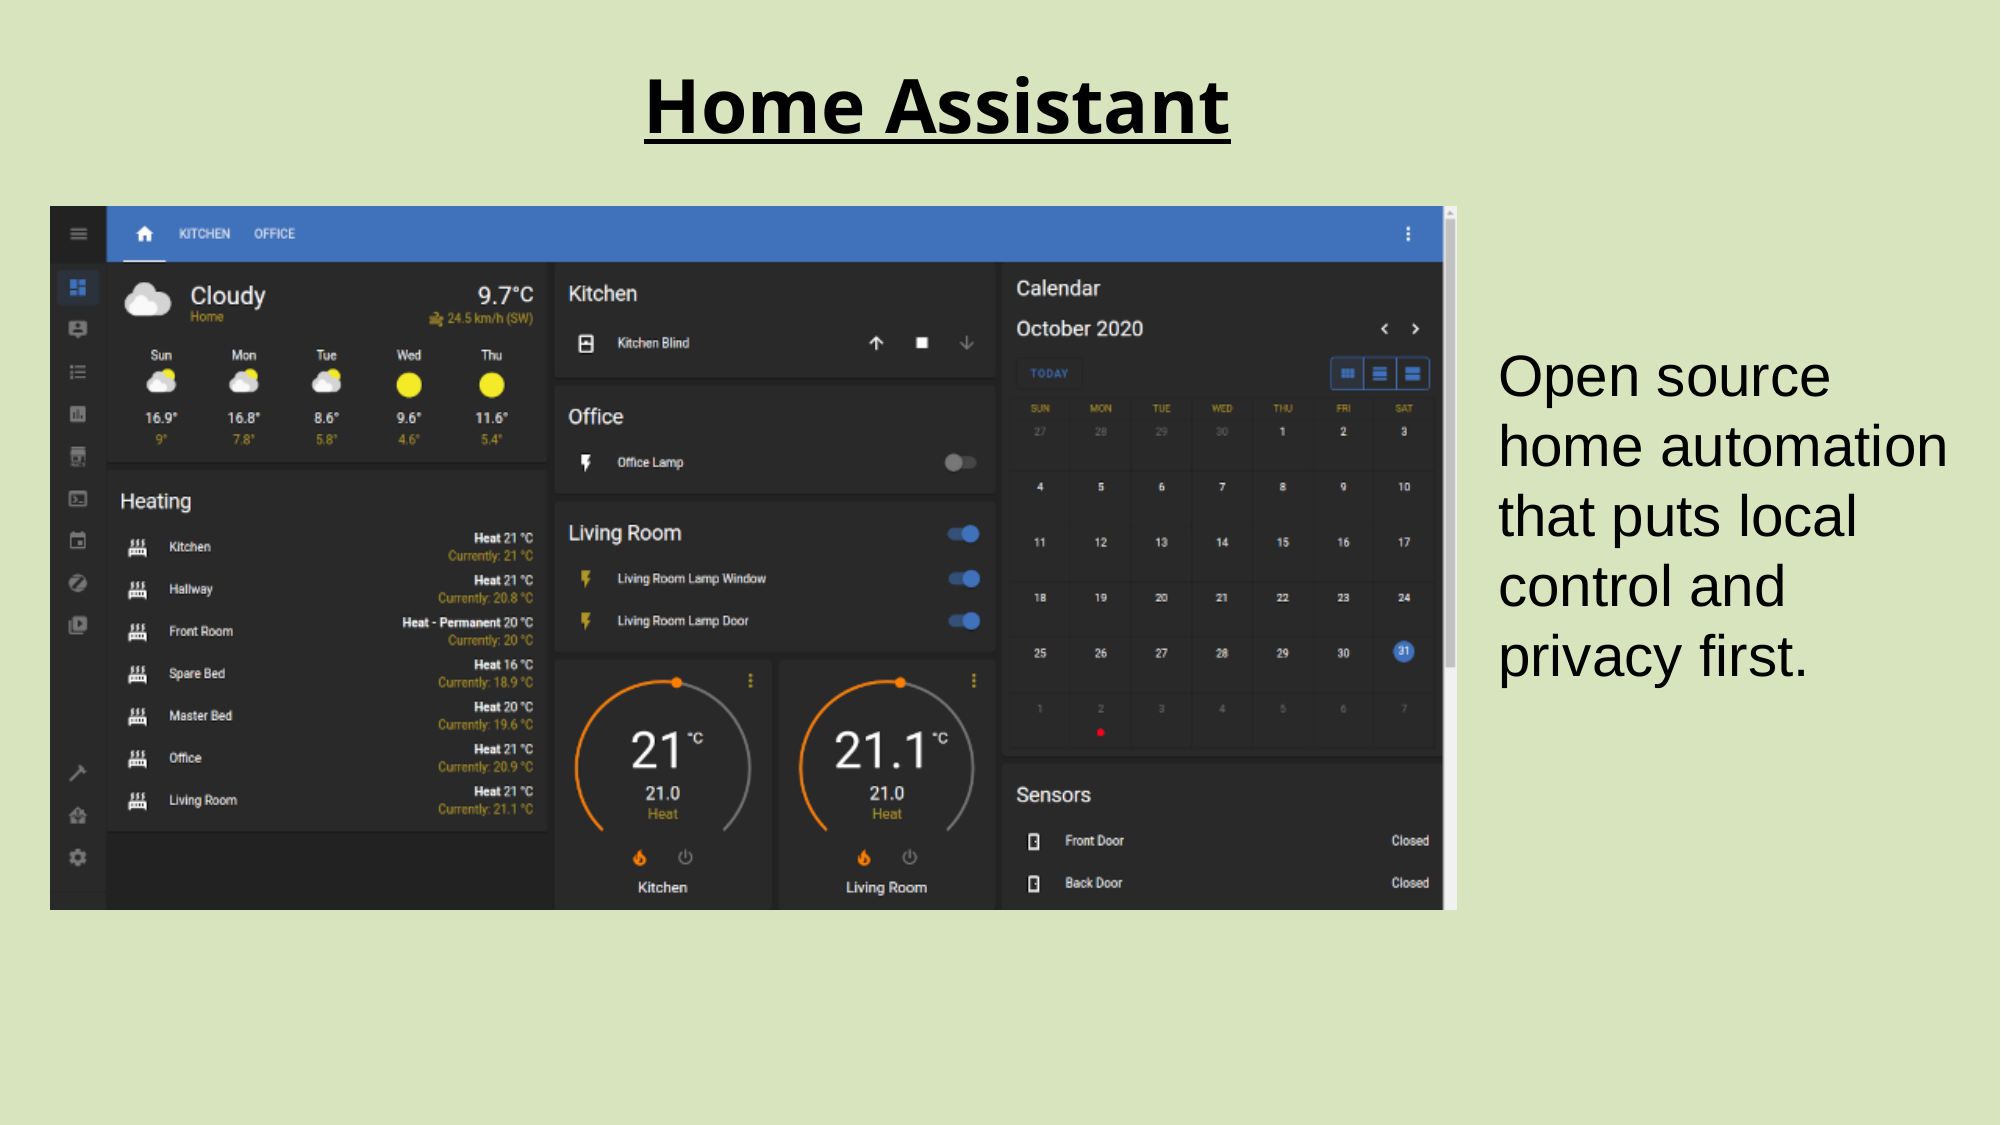

Home Assistant
Open source home automation that puts local control and privacy first.